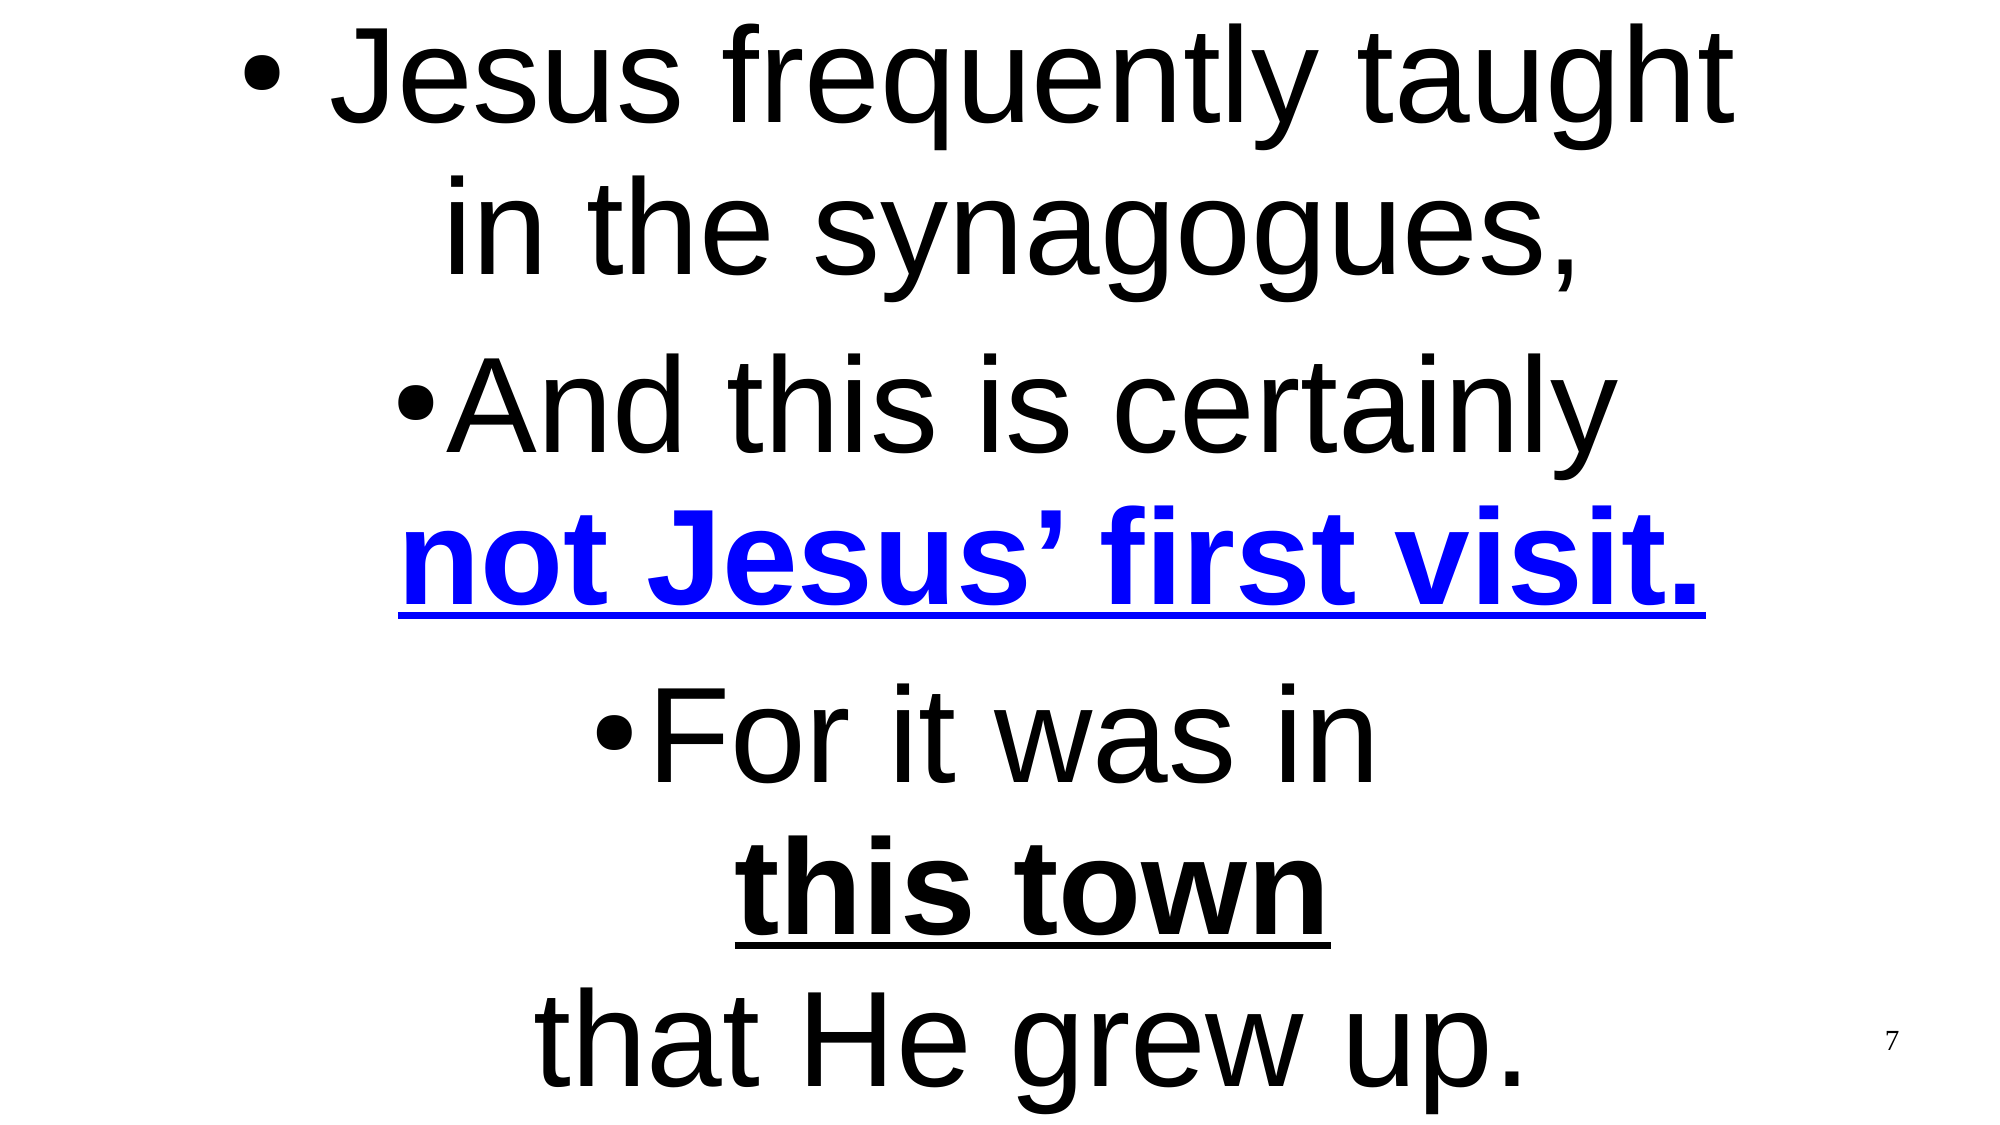

# Jesus frequently taught in the synagogues,
And this is certainly
 not Jesus’ first visit.
For it was in
this town
 that He grew up.
7